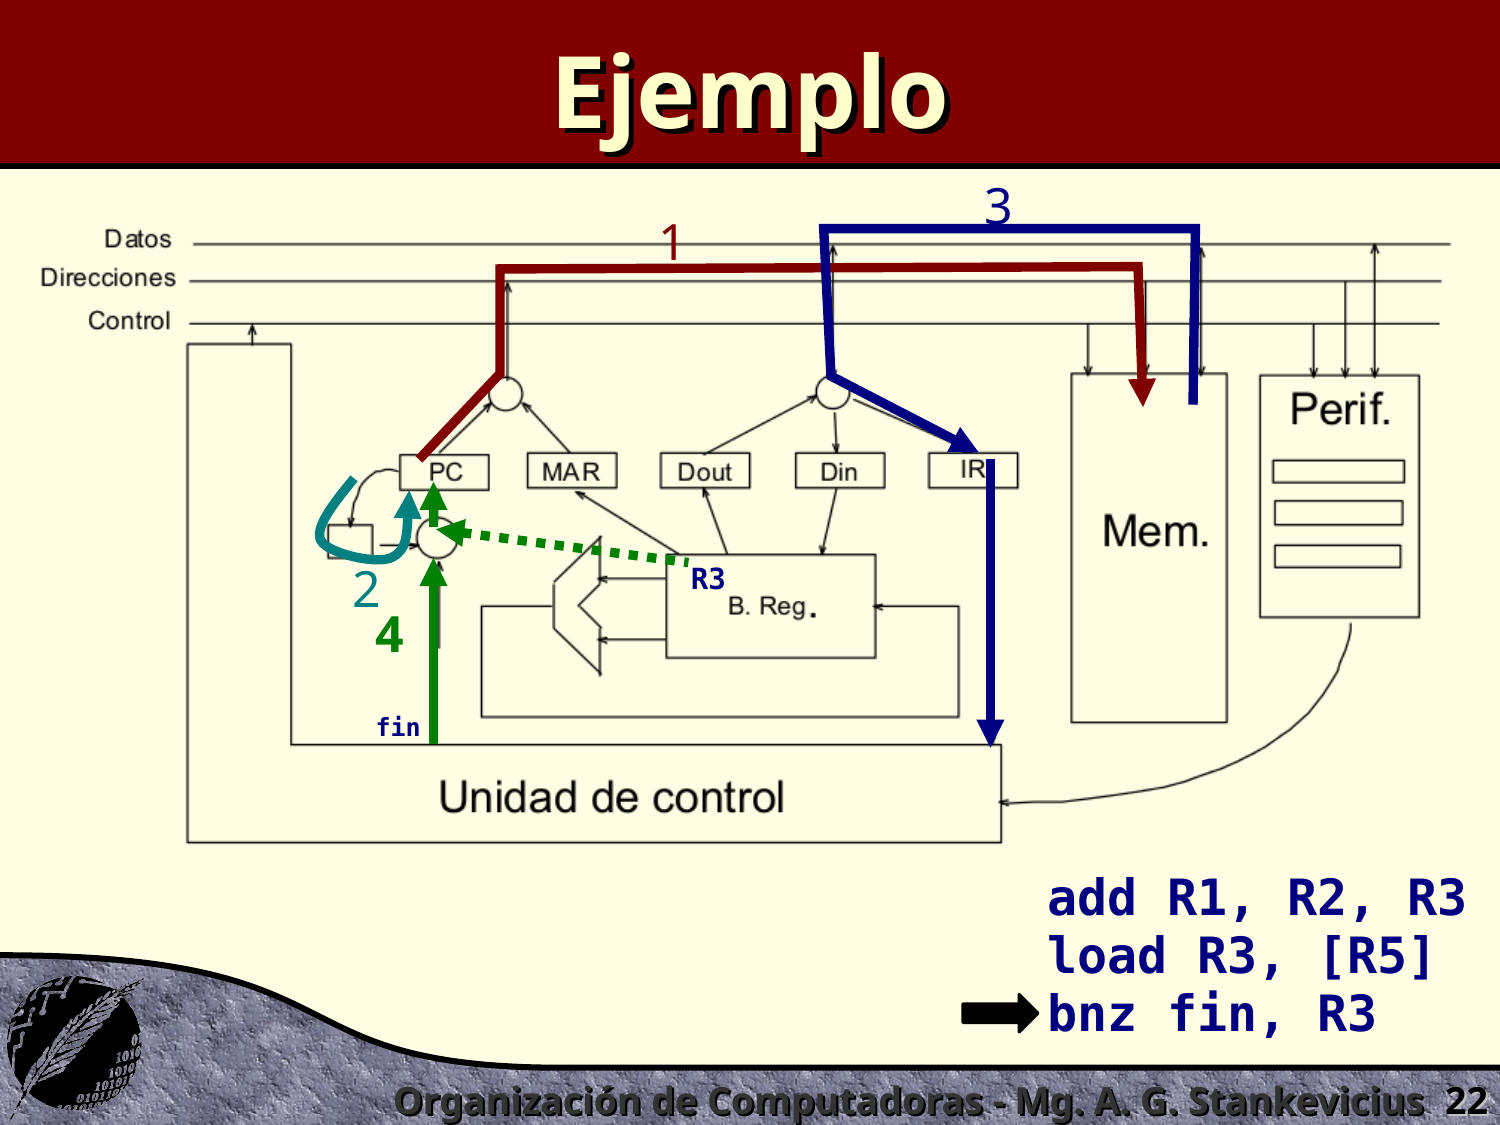

# Ejemplo
3
1
2
R3
4
fin
add R1, R2, R3
load R3, [R5]
bnz fin, R3
22